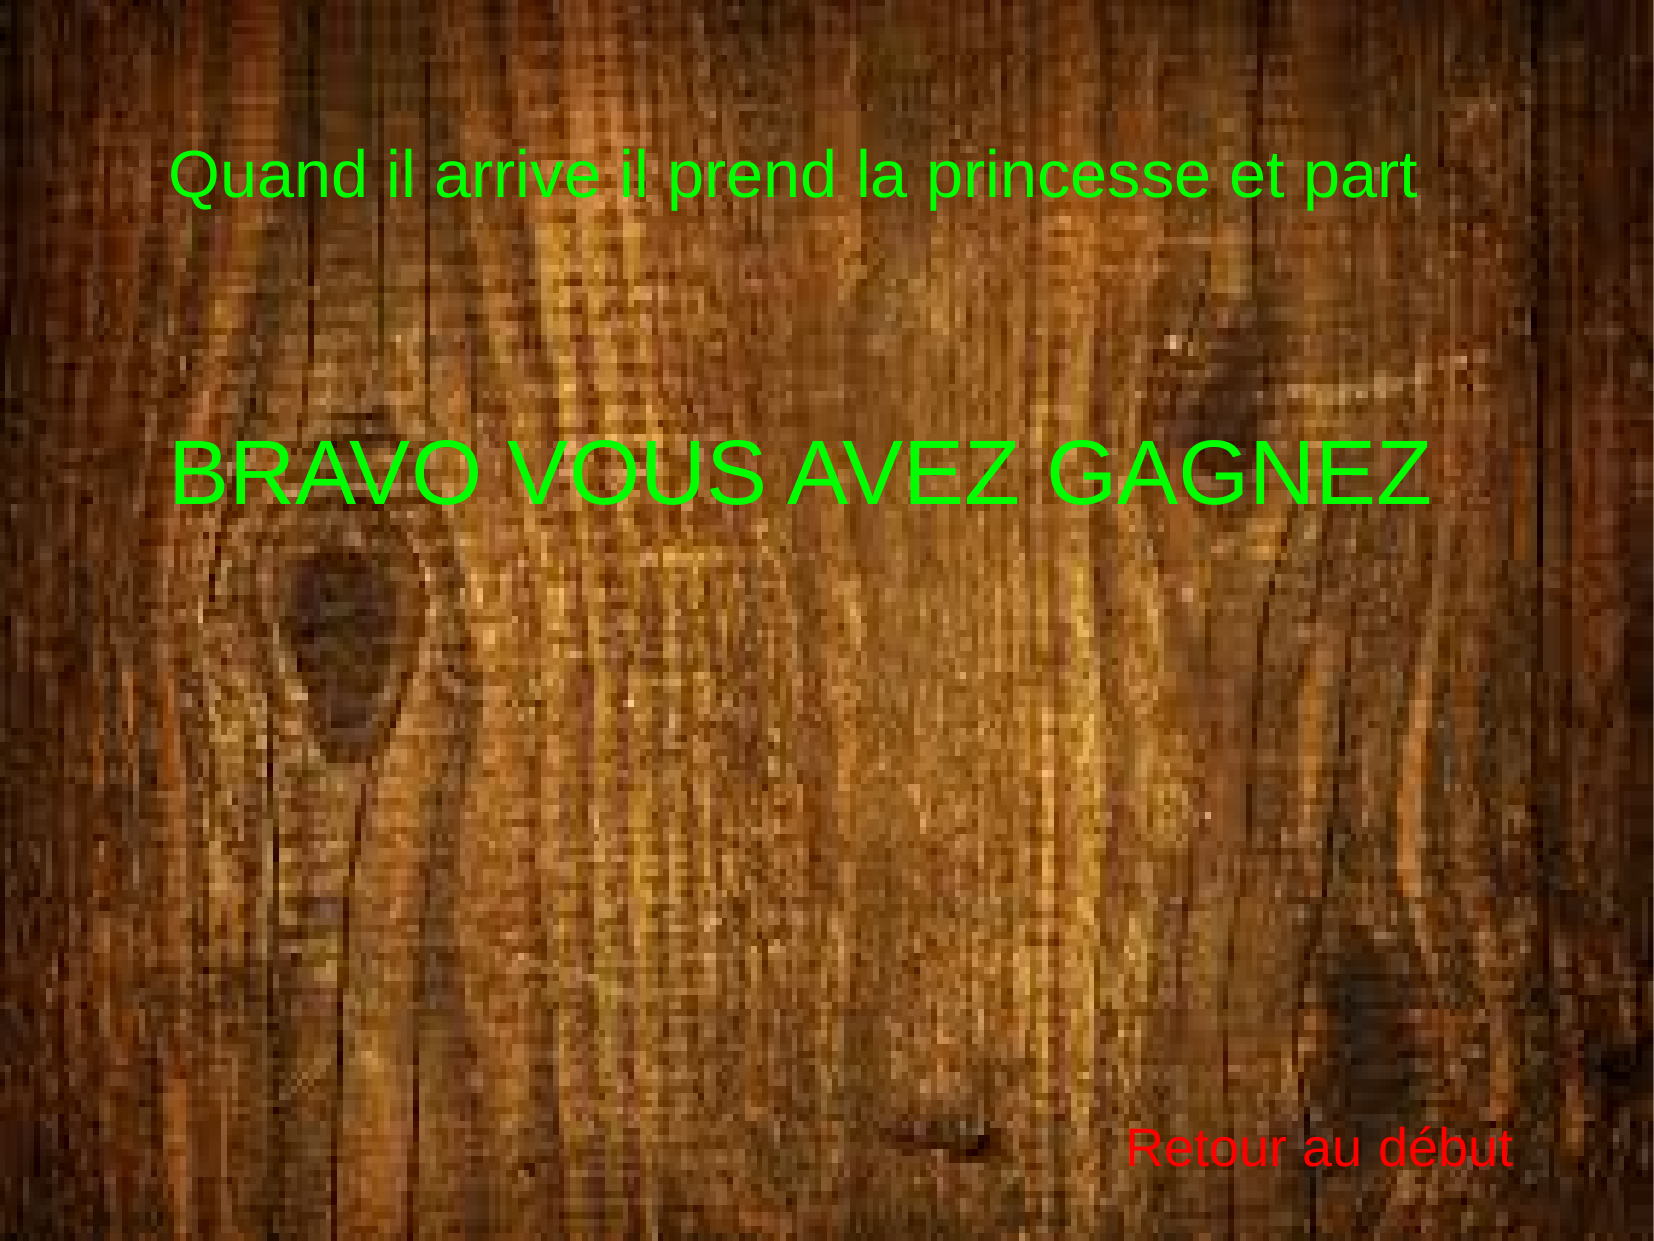

Quand il arrive il prend la princesse et part
BRAVO VOUS AVEZ GAGNEZ
Retour au début